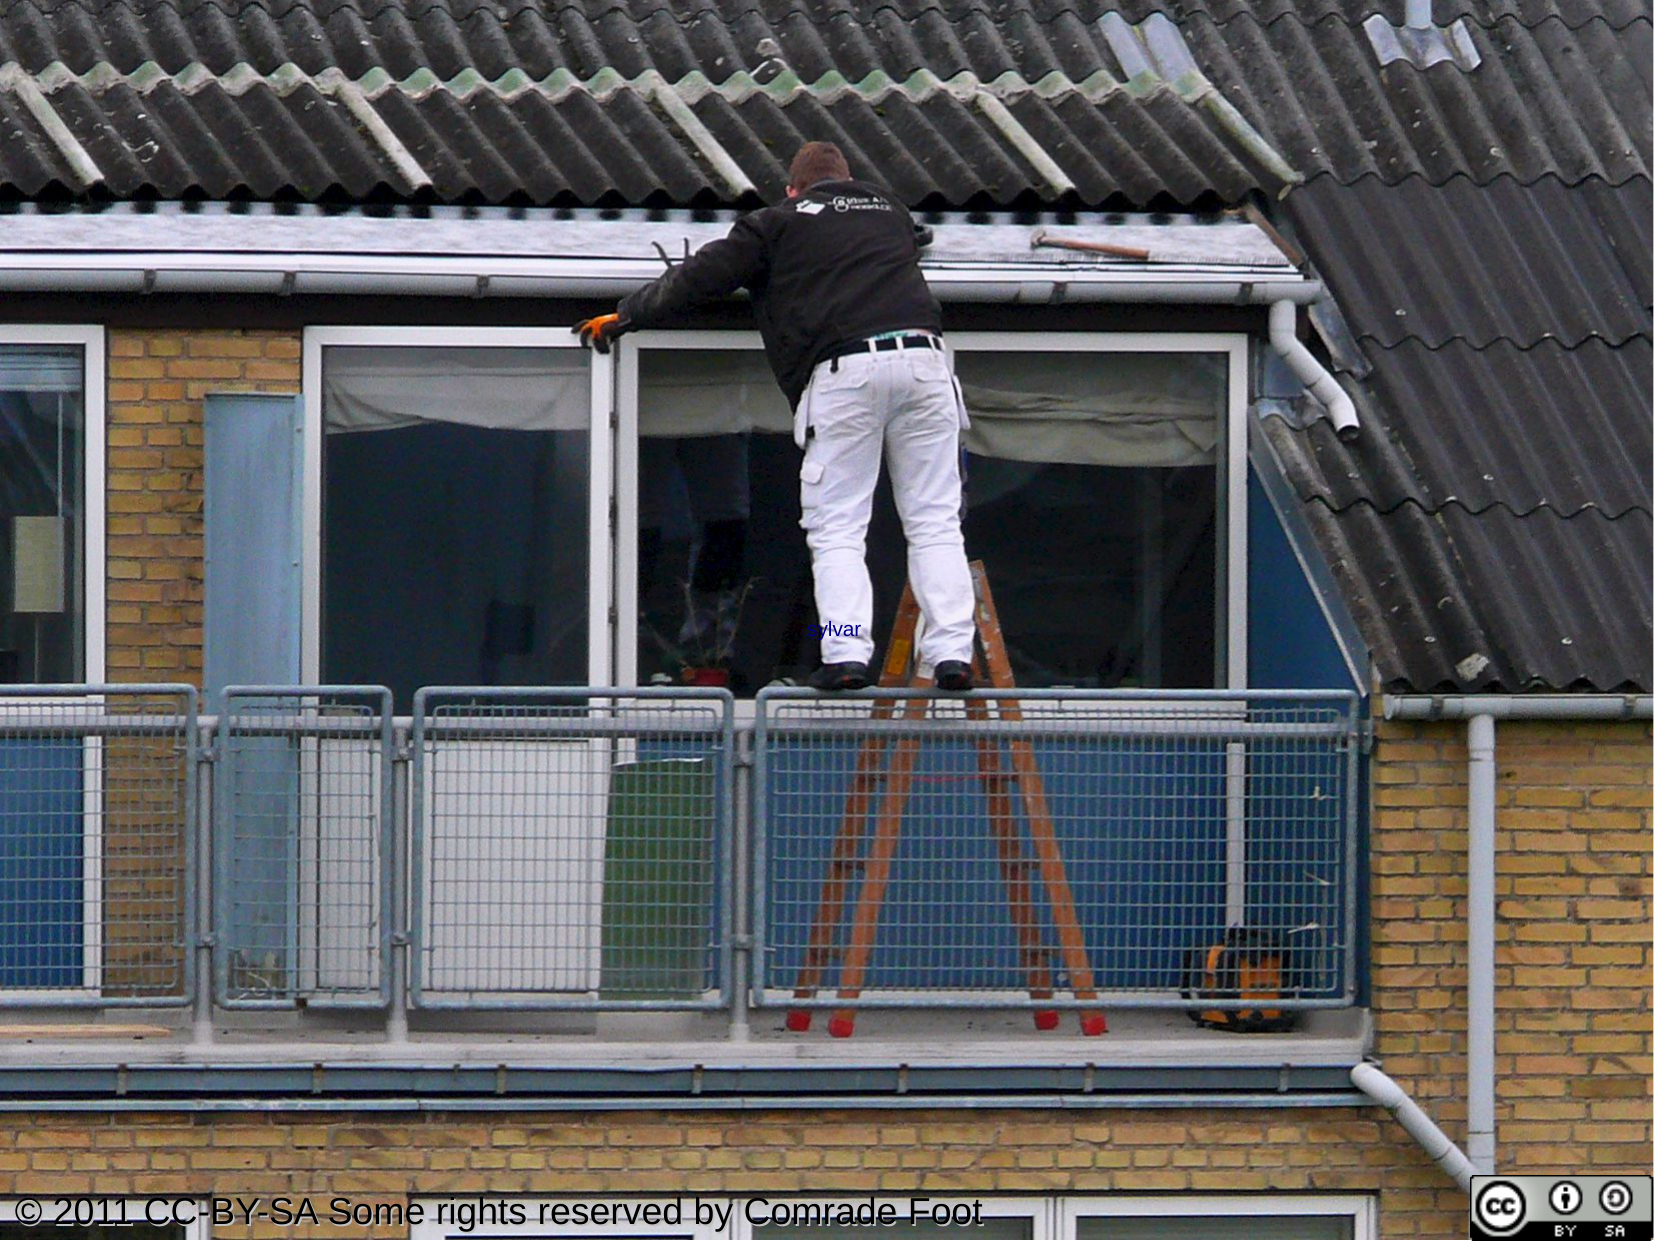

sylvar
© 2011 CC-BY-SA Some rights reserved by Comrade Foot